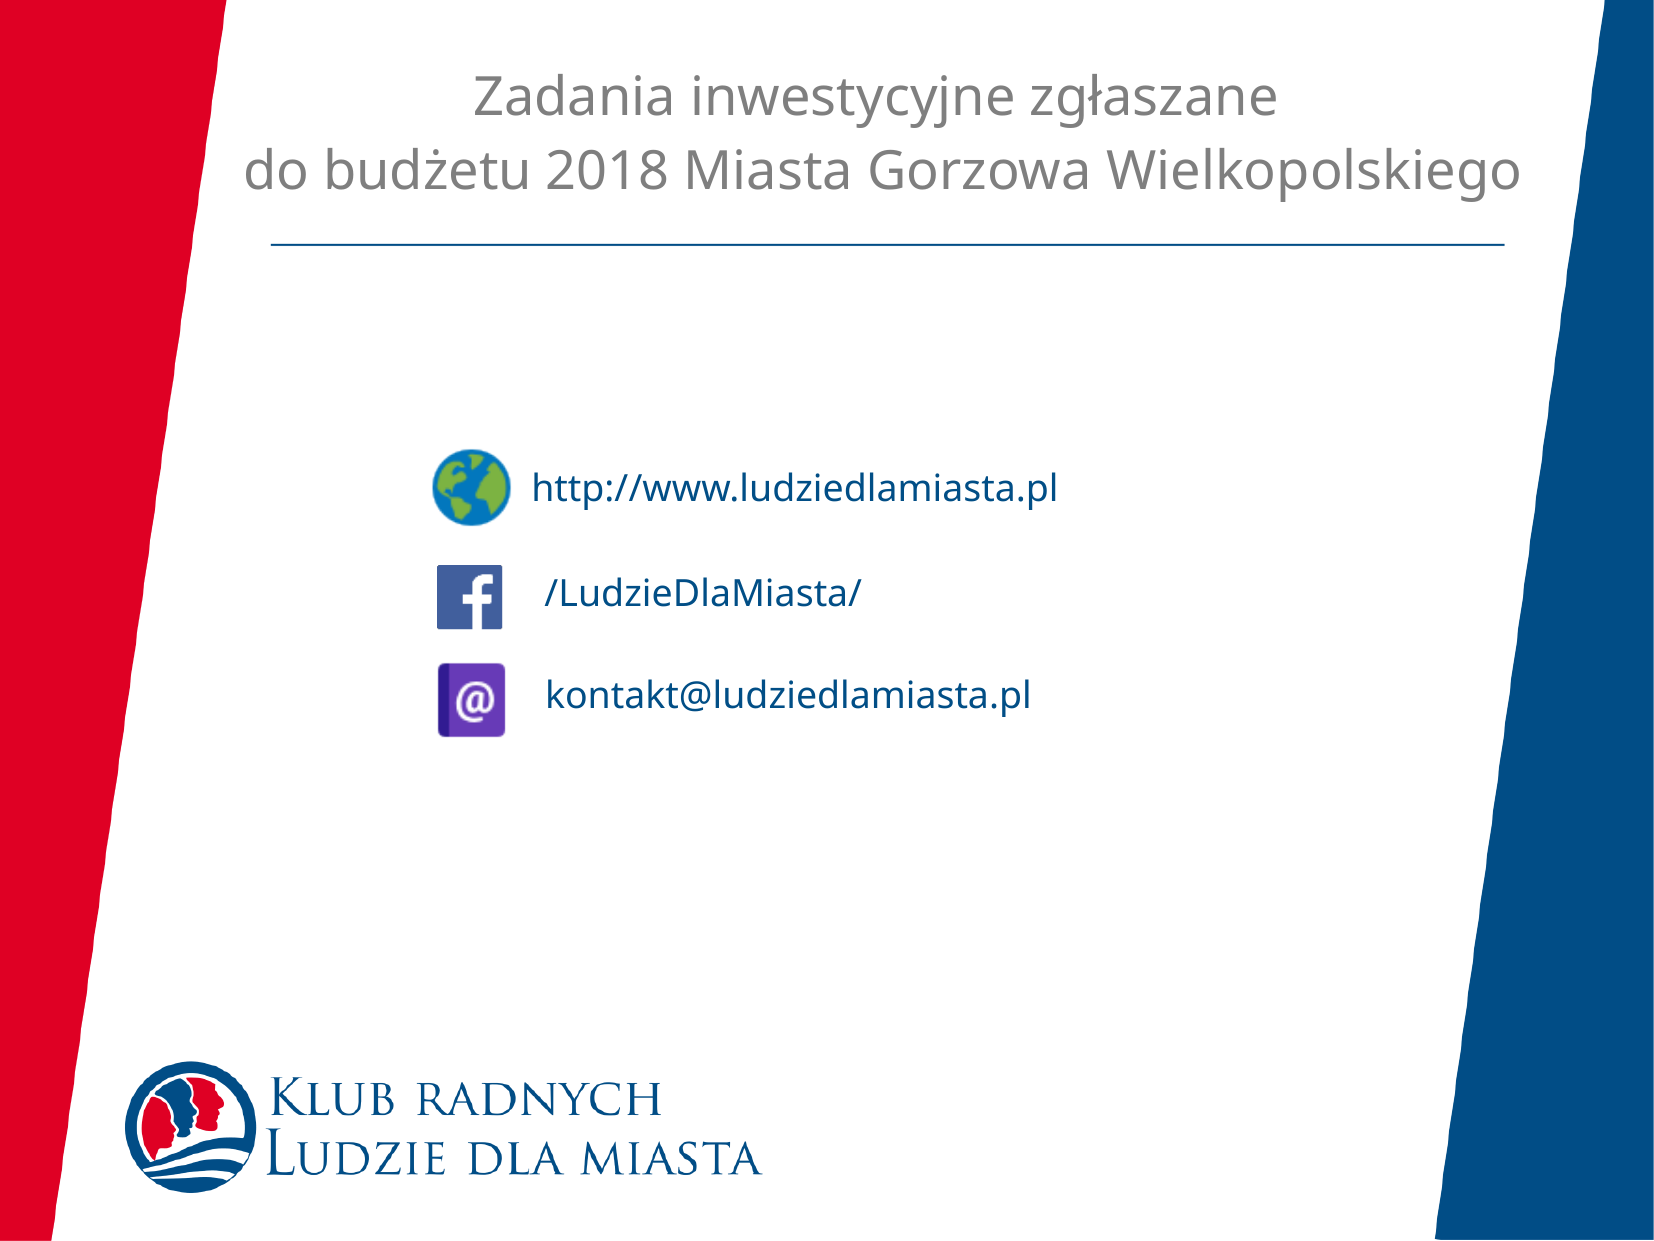

# Zadania inwestycyjne zgłaszane do budżetu 2018 Miasta Gorzowa Wielkopolskiego
http://www.ludziedlamiasta.pl
/LudzieDlaMiasta/
kontakt@ludziedlamiasta.pl